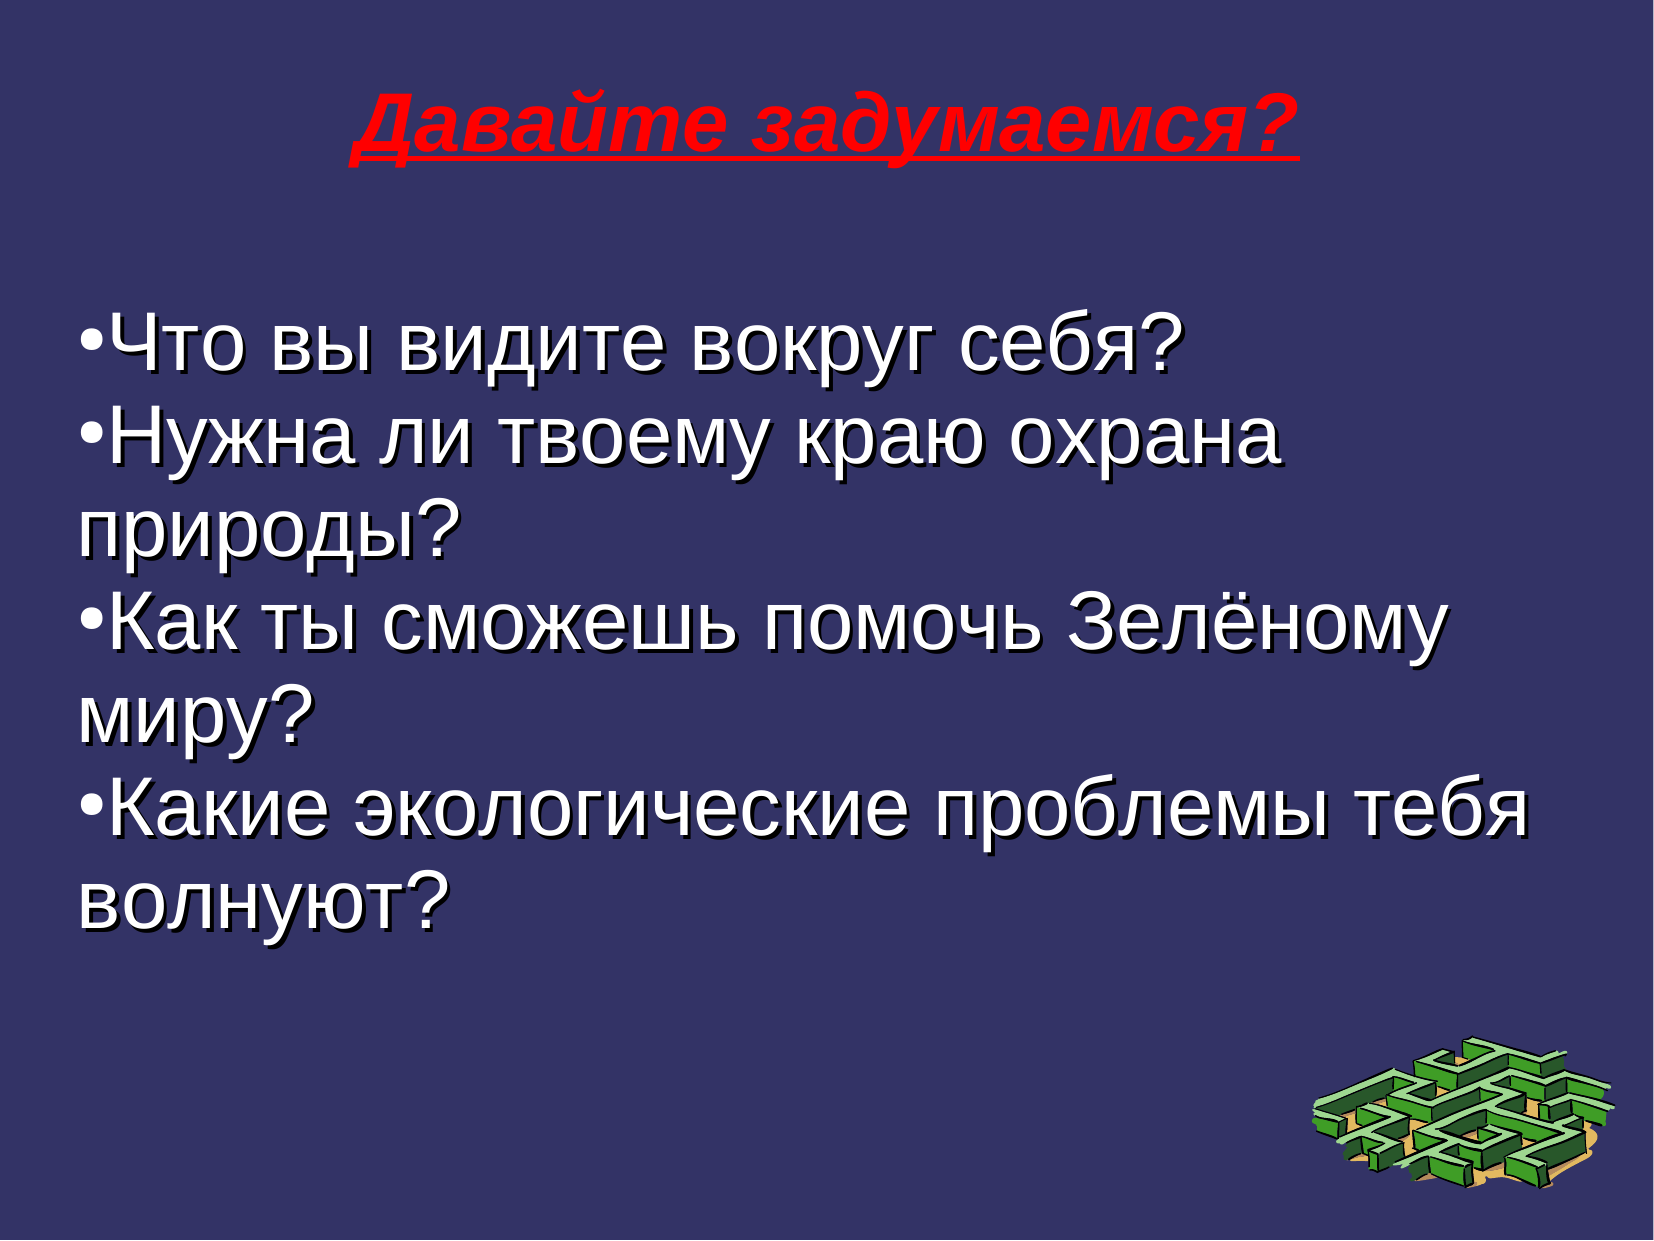

# Давайте задумаемся?
Что вы видите вокруг себя?
Нужна ли твоему краю охрана природы?
Как ты сможешь помочь Зелёному миру?
Какие экологические проблемы тебя волнуют?